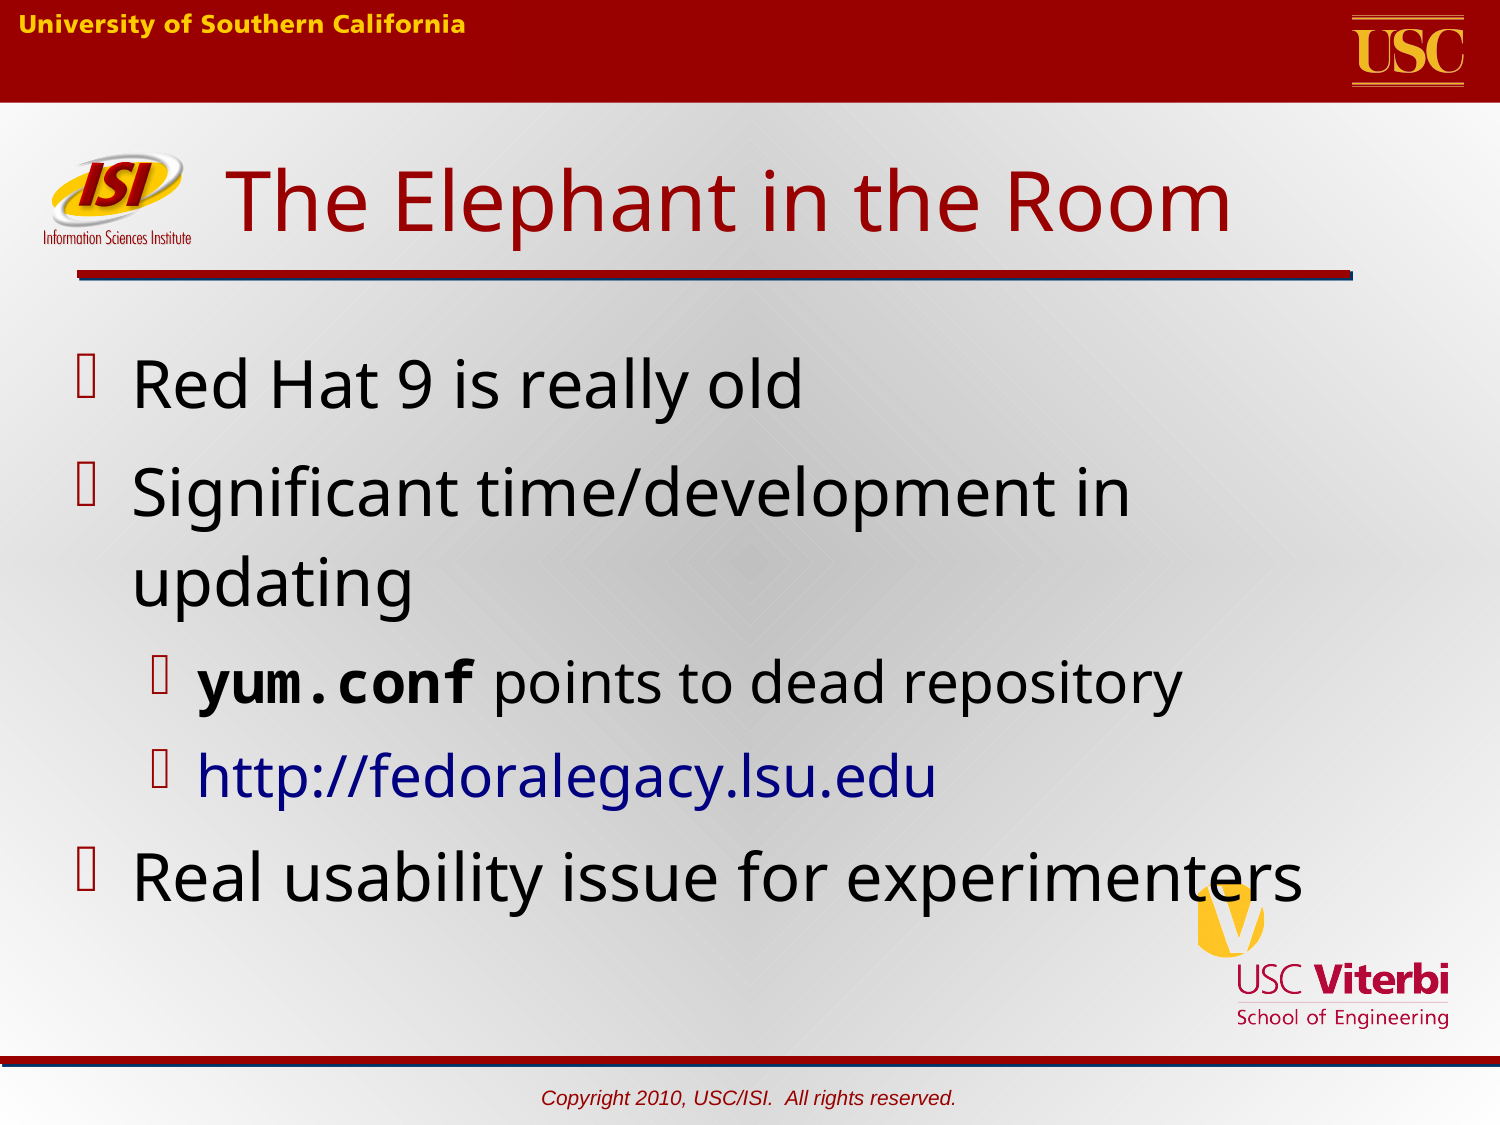

# The Elephant in the Room
Red Hat 9 is really old
Significant time/development in updating
yum.conf points to dead repository
http://fedoralegacy.lsu.edu
Real usability issue for experimenters